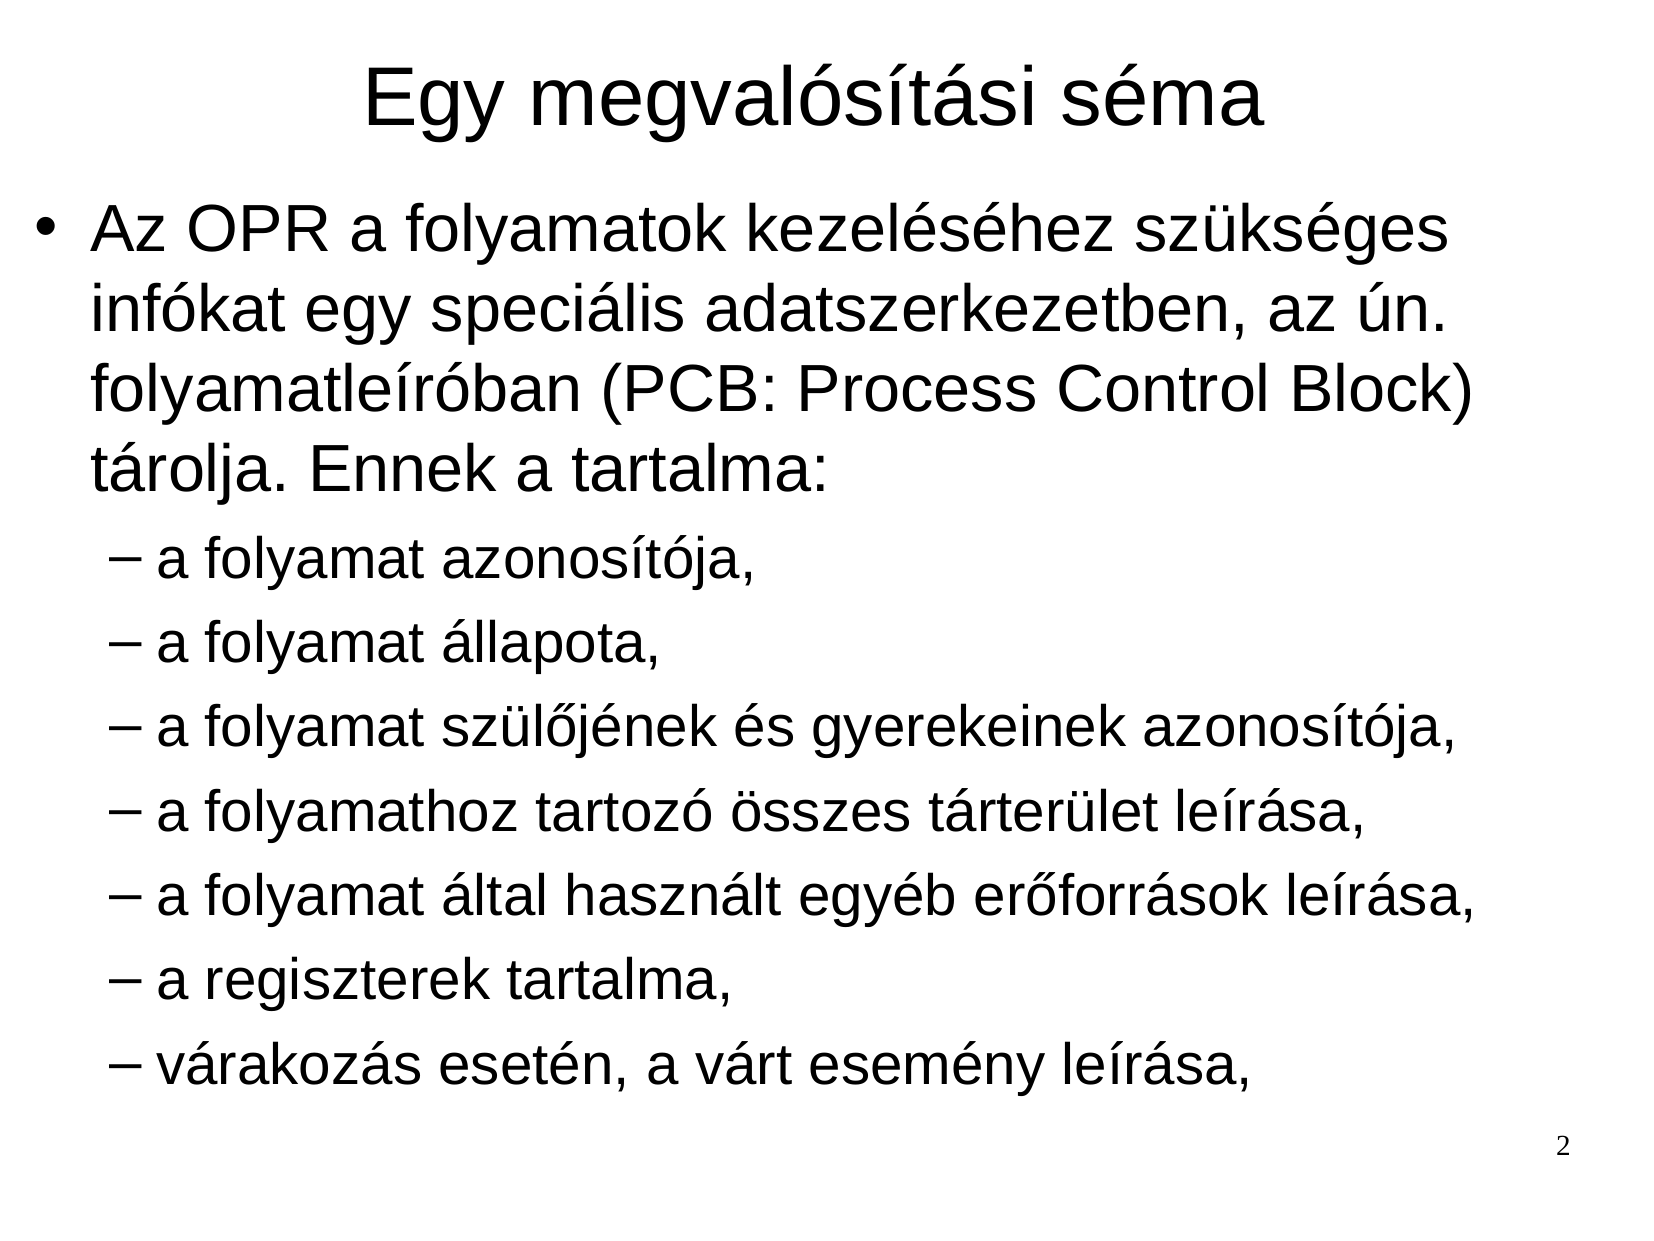

# Egy megvalósítási séma
Az OPR a folyamatok kezeléséhez szükséges infókat egy speciális adatszerkezetben, az ún. folyamatleíróban (PCB: Process Control Block) tárolja. Ennek a tartalma:
a folyamat azonosítója,
a folyamat állapota,
a folyamat szülőjének és gyerekeinek azonosítója,
a folyamathoz tartozó összes tárterület leírása,
a folyamat által használt egyéb erőforrások leírása,
a regiszterek tartalma,
várakozás esetén, a várt esemény leírása,
2